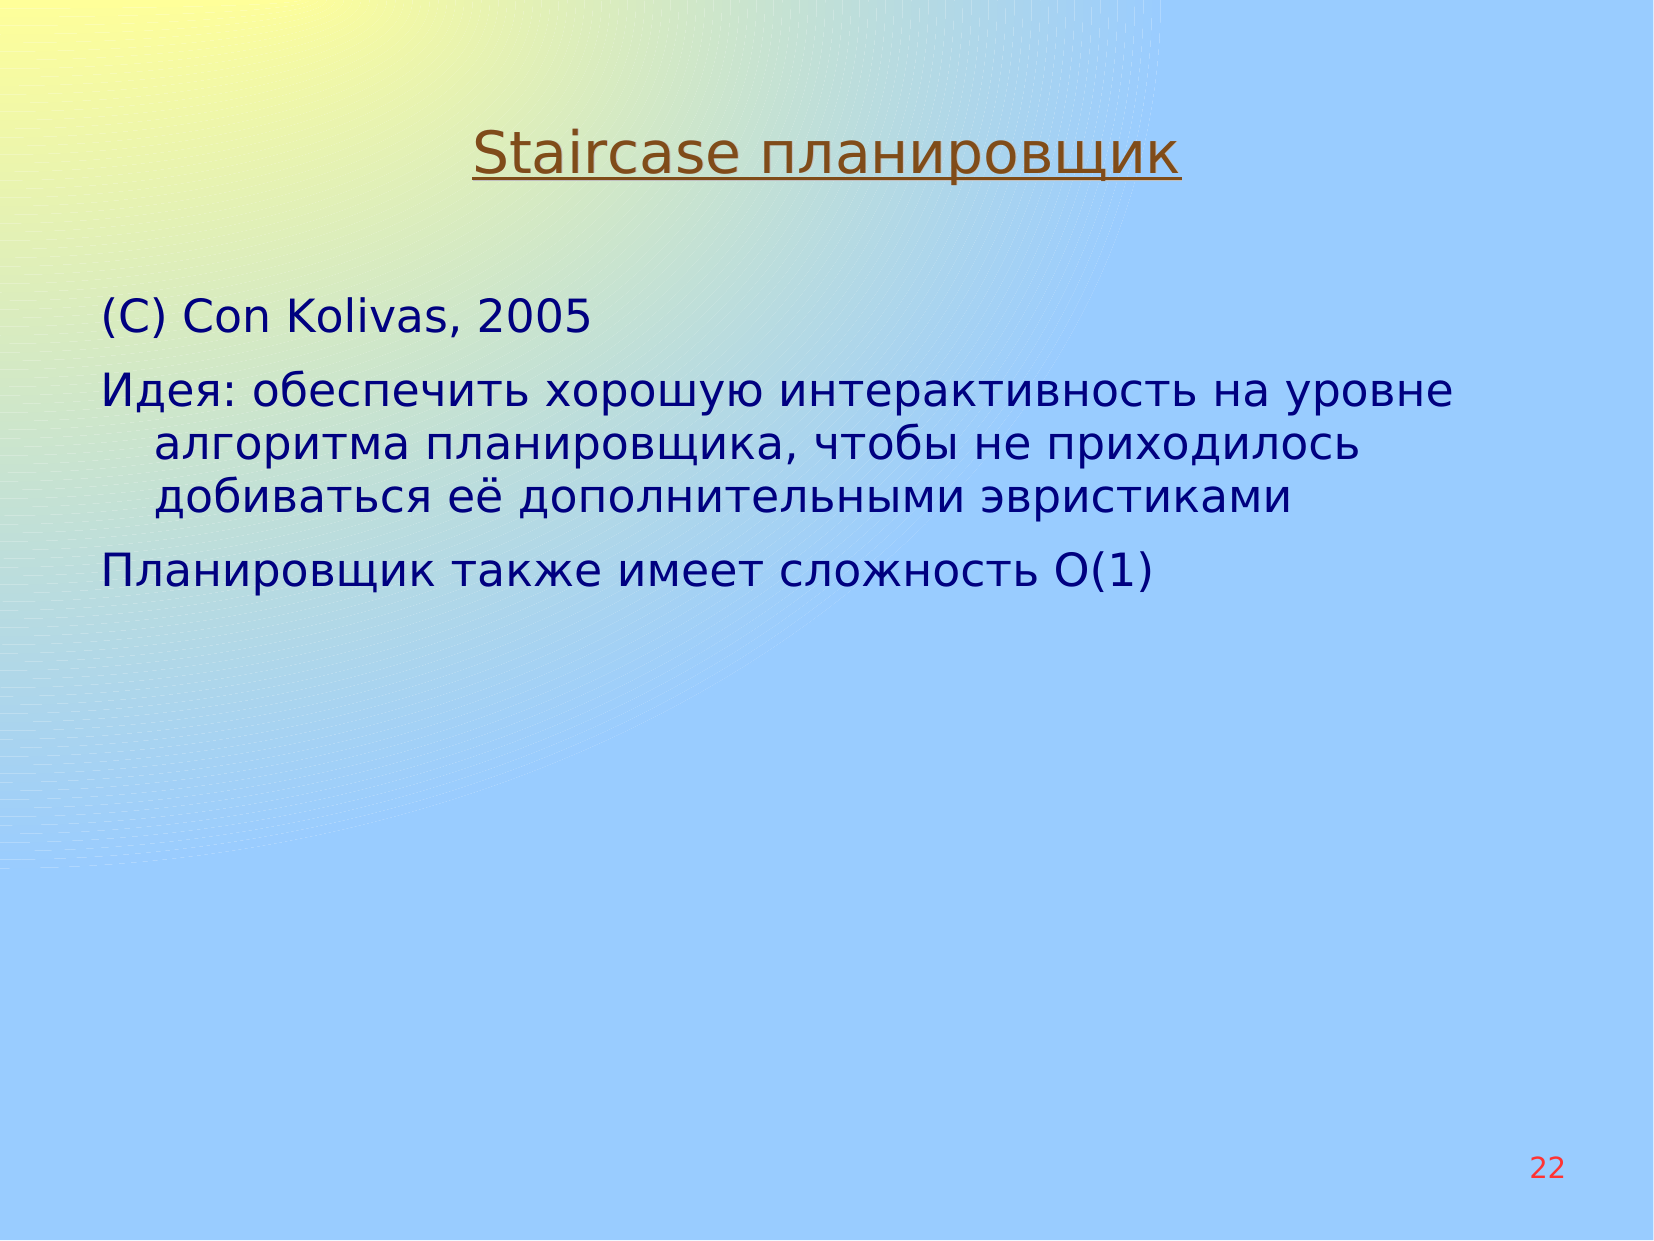

# Staircase планировщик
(C) Con Kolivas, 2005
Идея: обеспечить хорошую интерактивность на уровне алгоритма планировщика, чтобы не приходилось добиваться её дополнительными эвристиками
Планировщик также имеет сложность O(1)
22